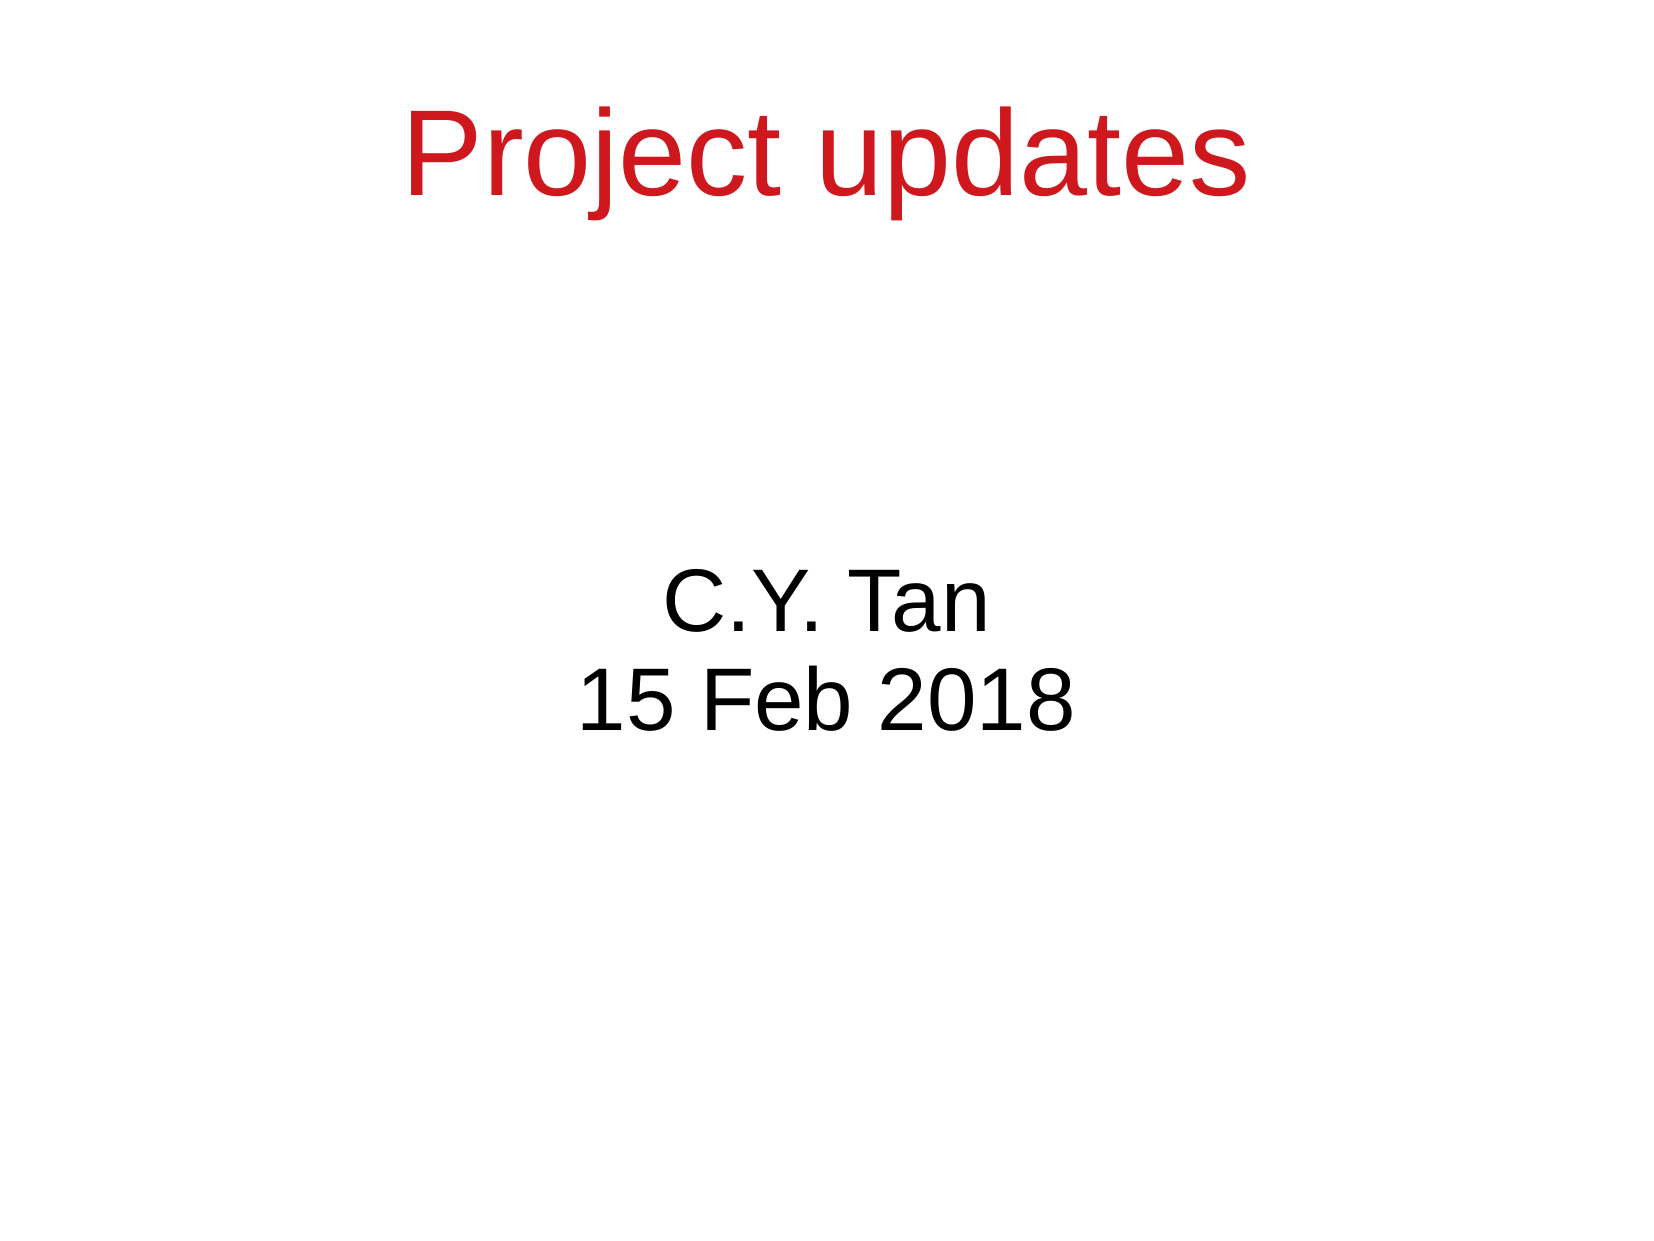

# Project updates
C.Y. Tan
15 Feb 2018